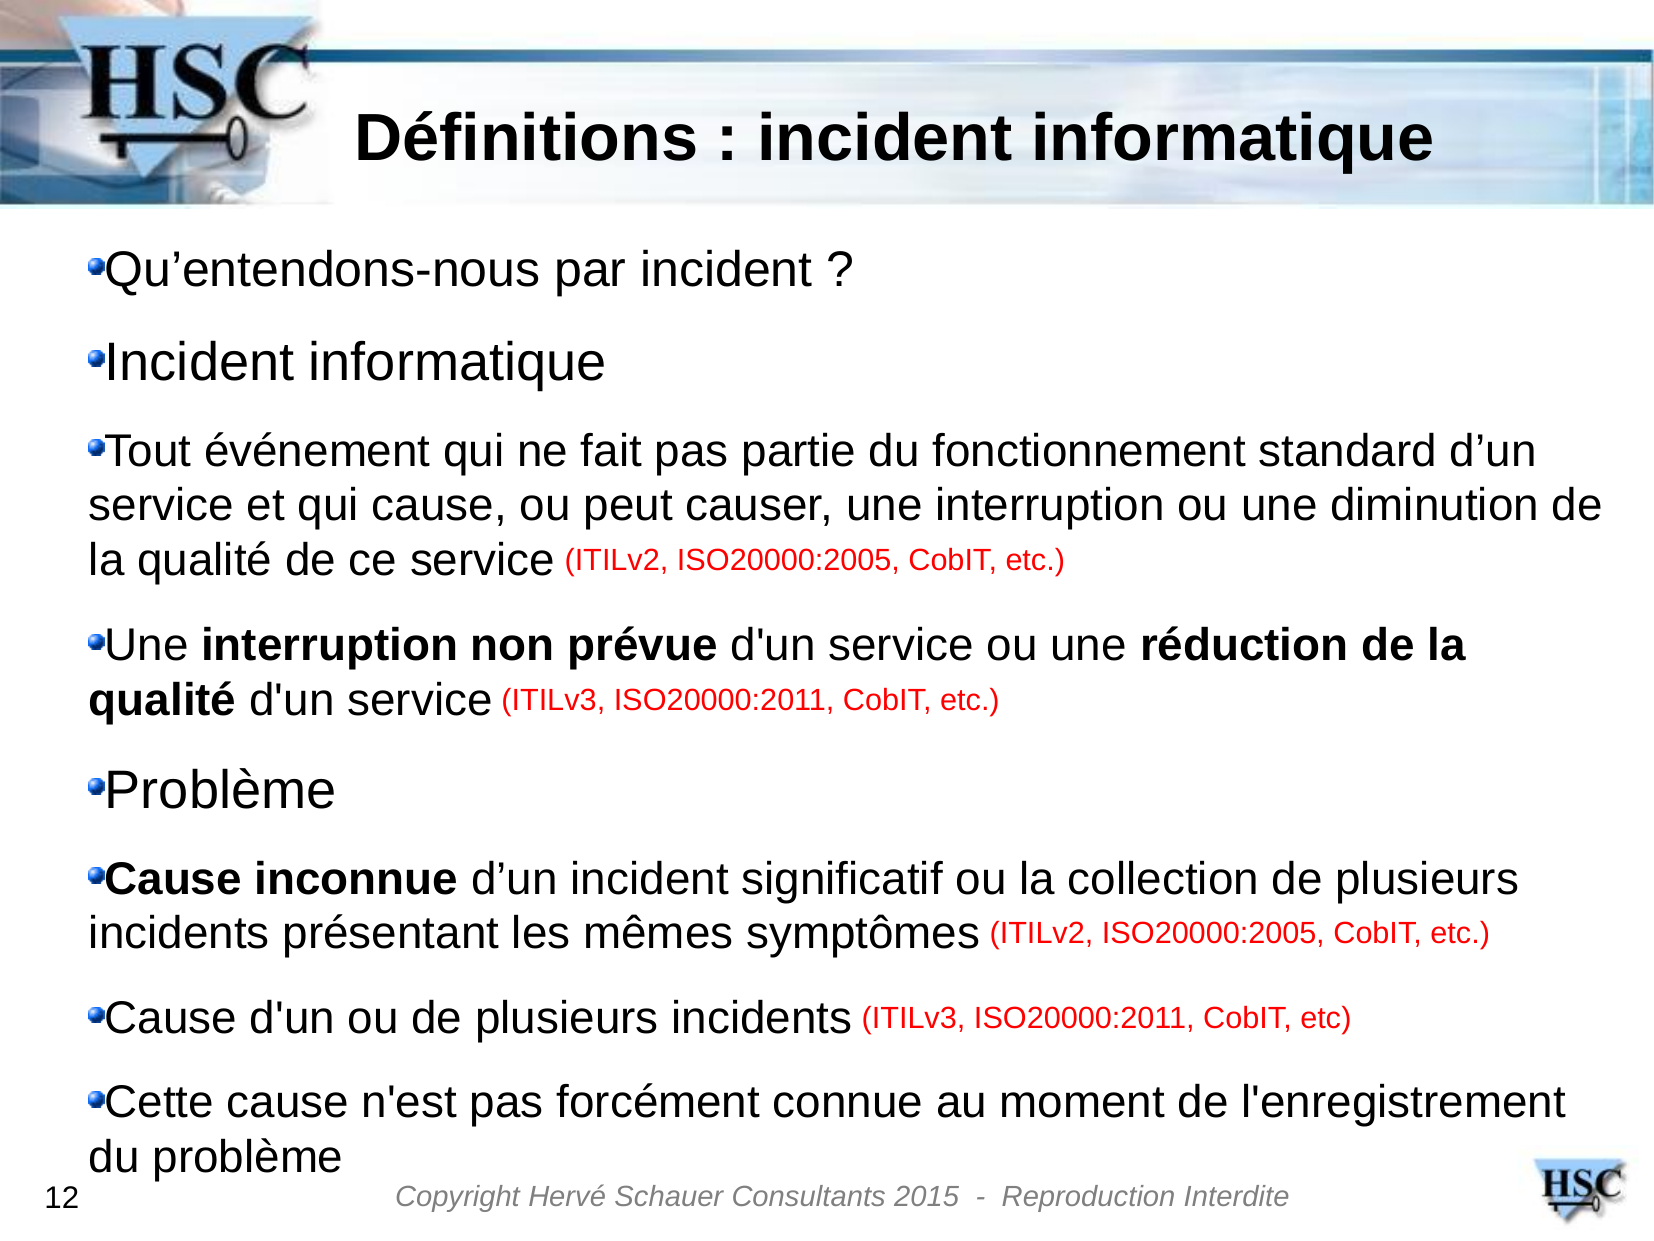

# Définitions : incident informatique
Qu’entendons-nous par incident ?
Incident informatique
Tout événement qui ne fait pas partie du fonctionnement standard d’un service et qui cause, ou peut causer, une interruption ou une diminution de la qualité de ce service (ITILv2, ISO20000:2005, CobIT, etc.)
Une interruption non prévue d'un service ou une réduction de la qualité d'un service (ITILv3, ISO20000:2011, CobIT, etc.)
Problème
Cause inconnue d’un incident significatif ou la collection de plusieurs incidents présentant les mêmes symptômes (ITILv2, ISO20000:2005, CobIT, etc.)
Cause d'un ou de plusieurs incidents (ITILv3, ISO20000:2011, CobIT, etc)
Cette cause n'est pas forcément connue au moment de l'enregistrement du problème